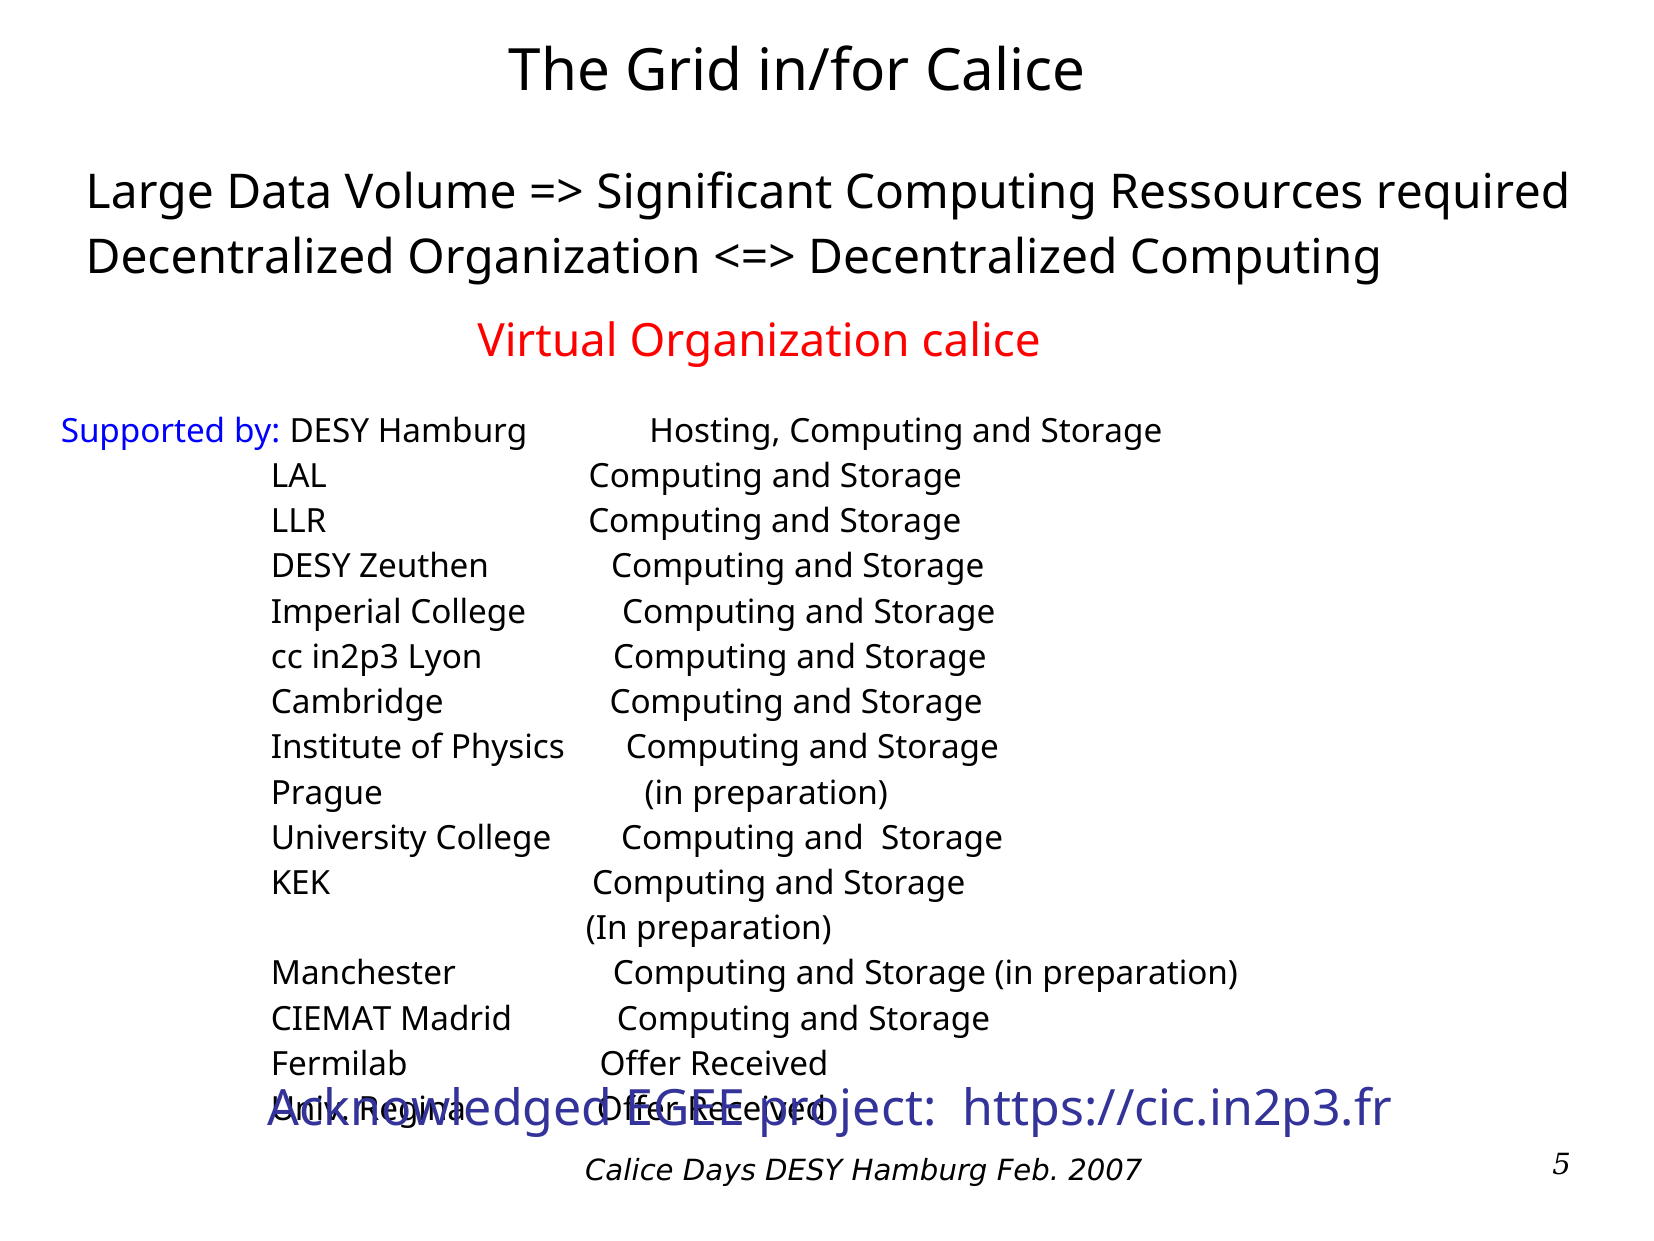

# The Grid in/for Calice
Large Data Volume => Significant Computing Ressources required
Decentralized Organization <=> Decentralized Computing
Virtual Organization calice
Supported by: DESY Hamburg Hosting, Computing and Storage
 LAL Computing and Storage
 LLR Computing and Storage
 DESY Zeuthen Computing and Storage
 Imperial College Computing and Storage
 cc in2p3 Lyon Computing and Storage
 Cambridge Computing and Storage
 Institute of Physics Computing and Storage
 Prague (in preparation)
 University College Computing and Storage
 KEK Computing and Storage
 (In preparation)
 Manchester Computing and Storage (in preparation)
 CIEMAT Madrid Computing and Storage
 Fermilab Offer Received
 Univ. Regina Offer Received
Acknowledged EGEE project: https://cic.in2p3.fr
5
ILC Detector Testbeam Workshop Jan. 07